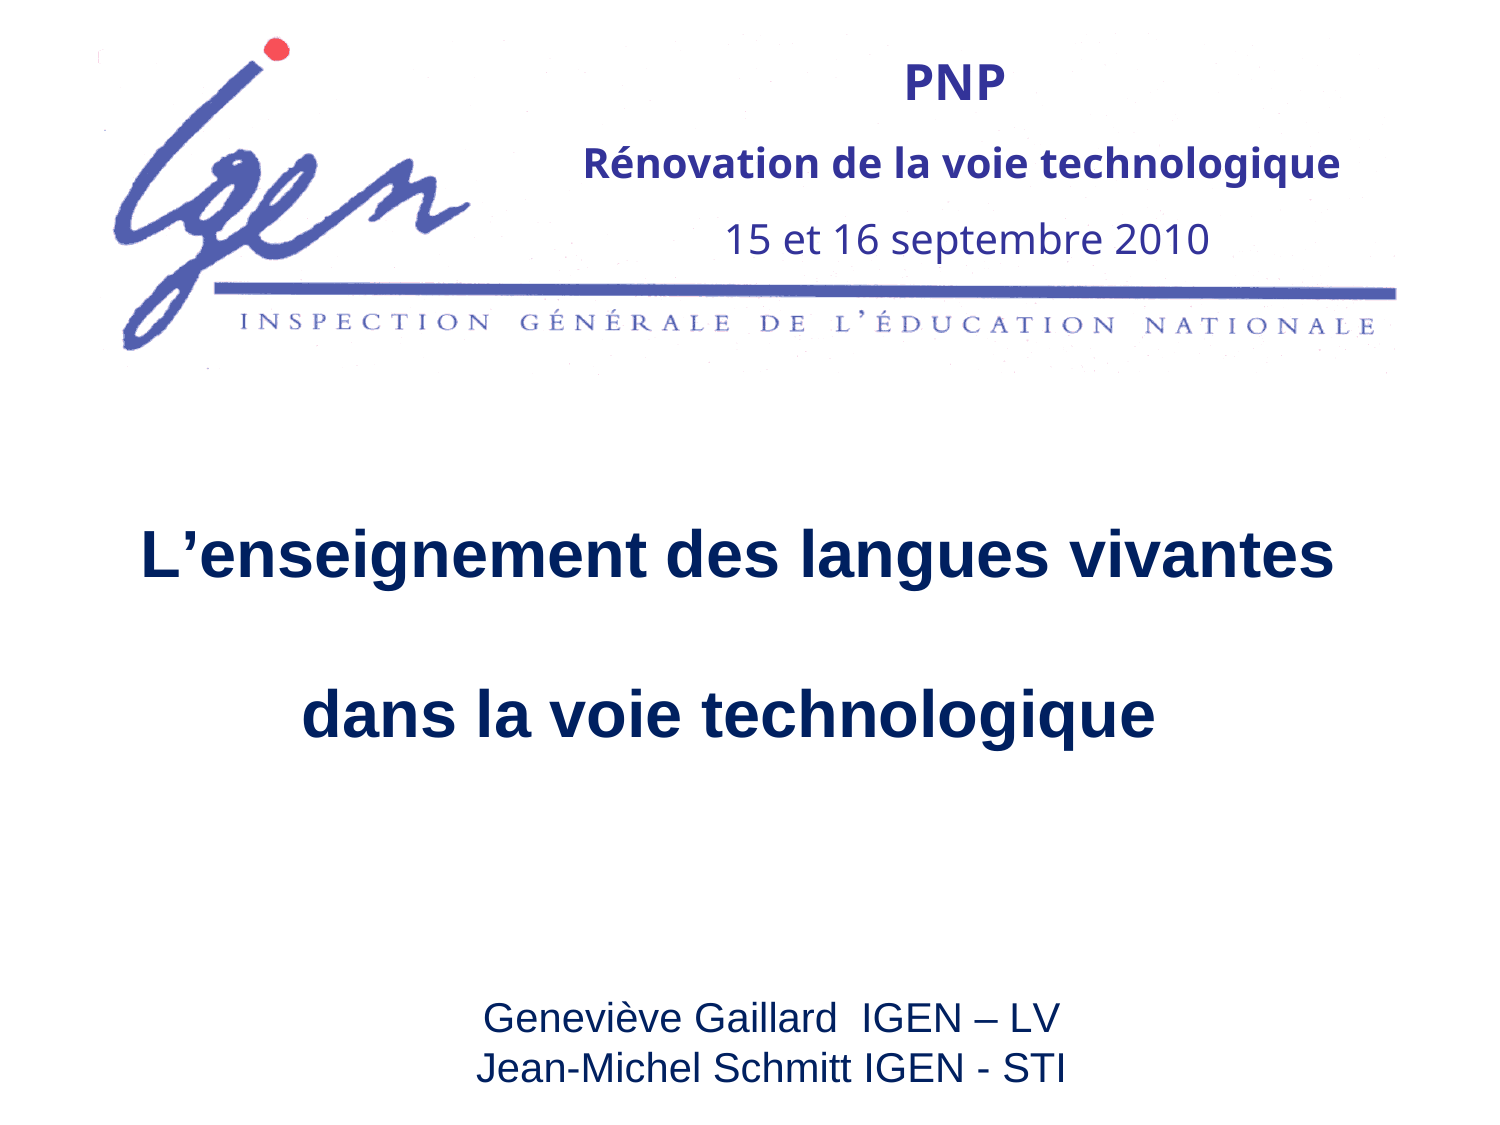

PNP
Rénovation de la voie technologique
 15 et 16 septembre 2010
 L’enseignement des langues vivantes
dans la voie technologique
Geneviève Gaillard IGEN – LV
Jean-Michel Schmitt IGEN - STI